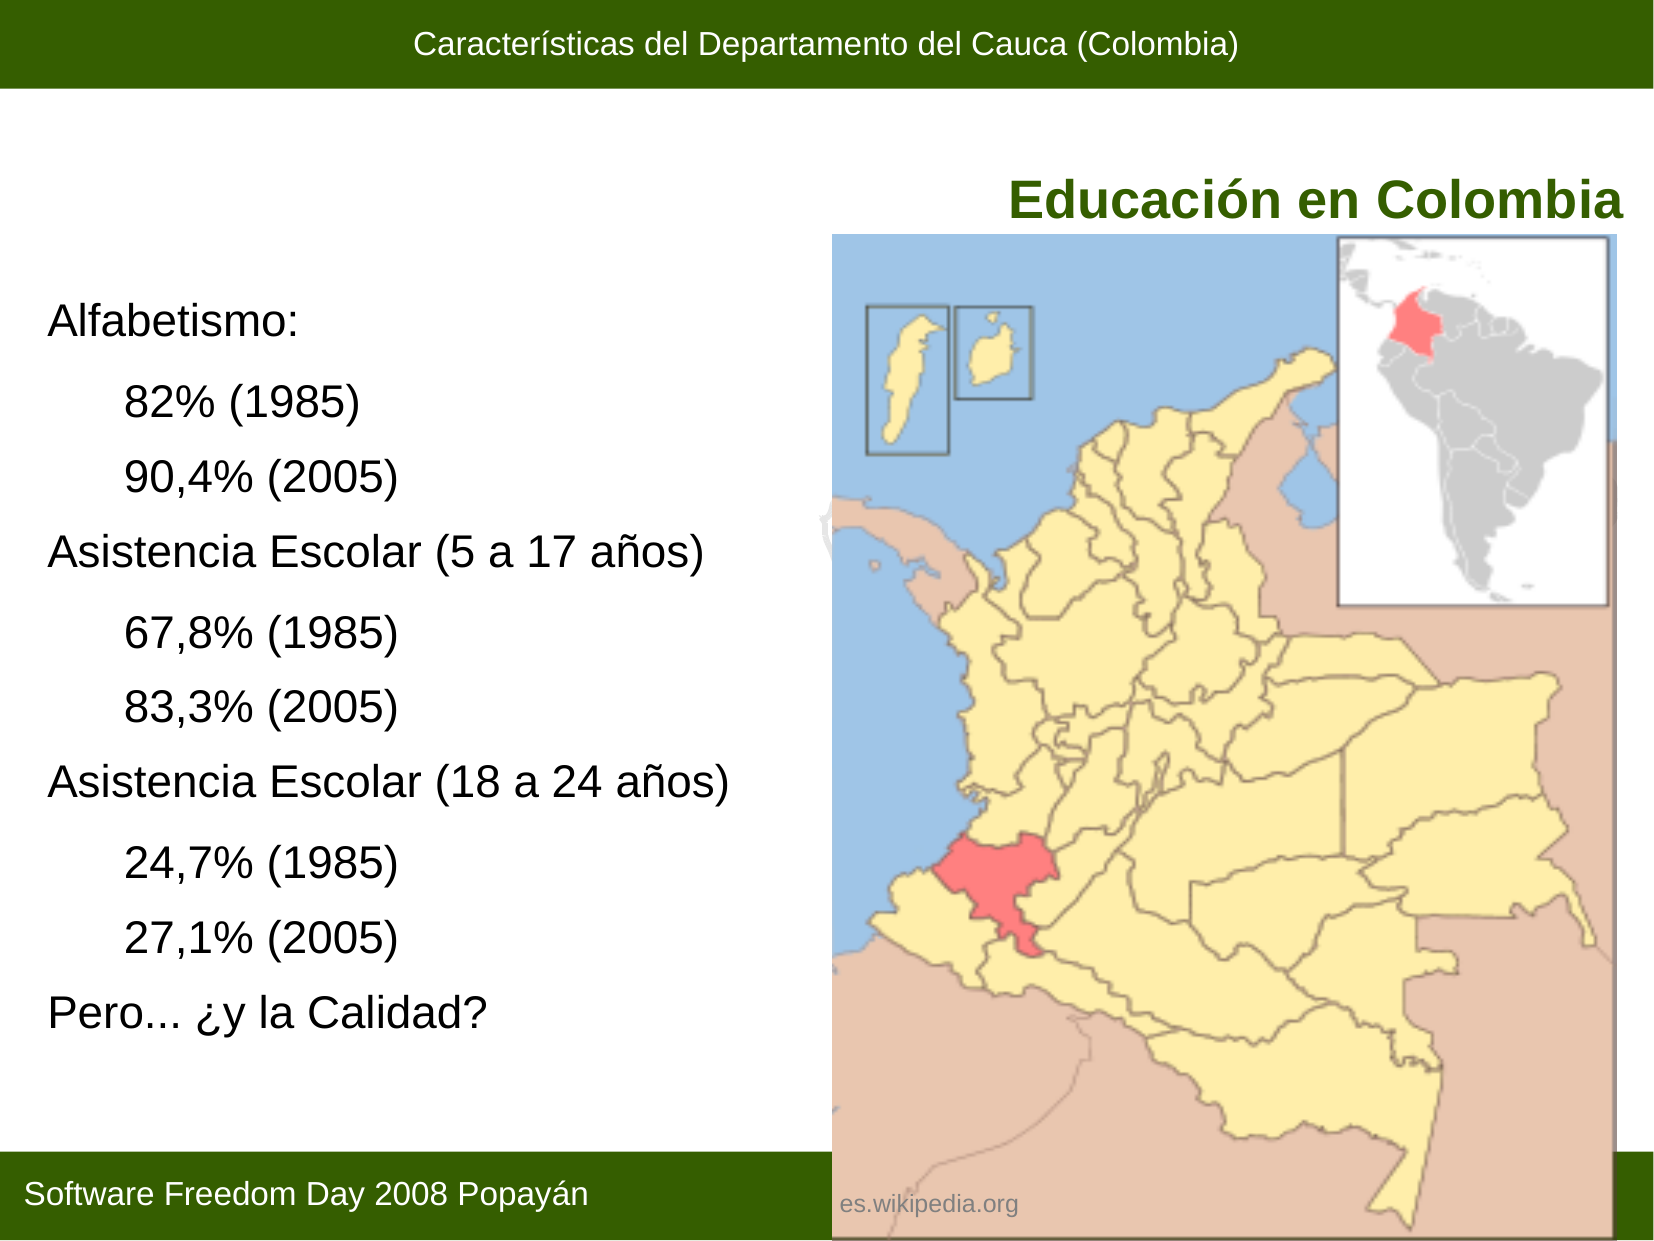

# Educación en Colombia
Alfabetismo:
82% (1985)
90,4% (2005)
Asistencia Escolar (5 a 17 años)
67,8% (1985)
83,3% (2005)
Asistencia Escolar (18 a 24 años)
24,7% (1985)
27,1% (2005)
Pero... ¿y la Calidad?
es.wikipedia.org